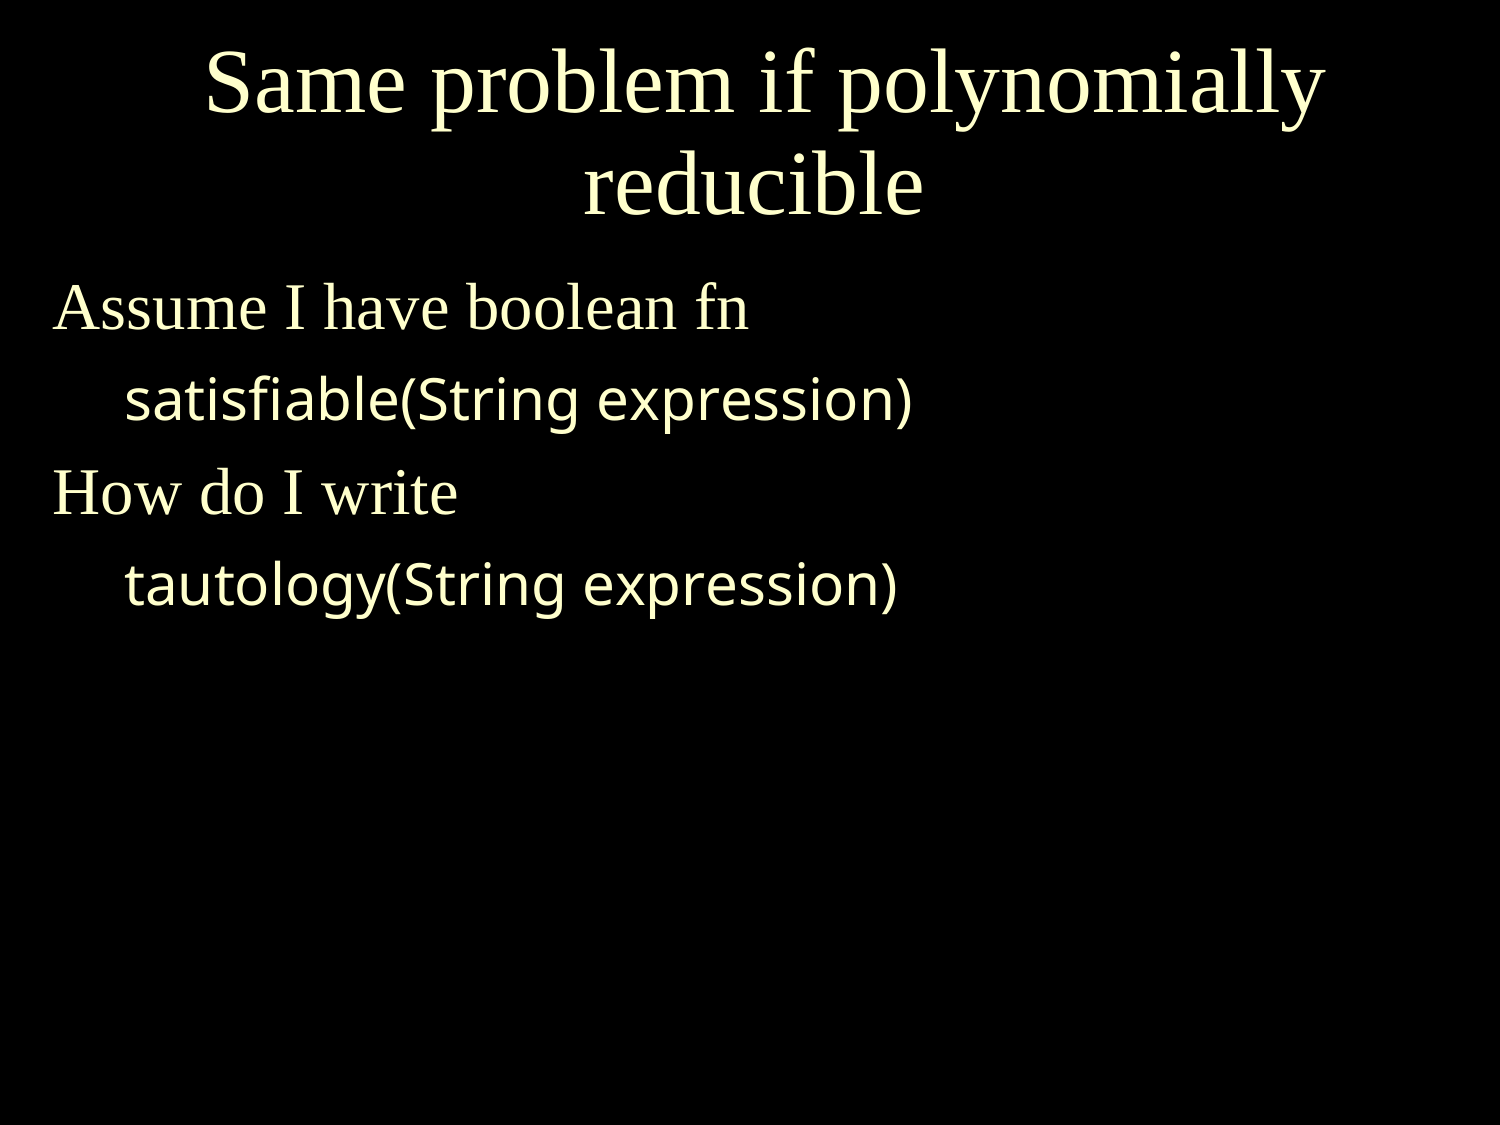

# Same problem if polynomially reducible
Assume I have boolean fn
	 satisfiable(String expression)
How do I write
	 tautology(String expression)